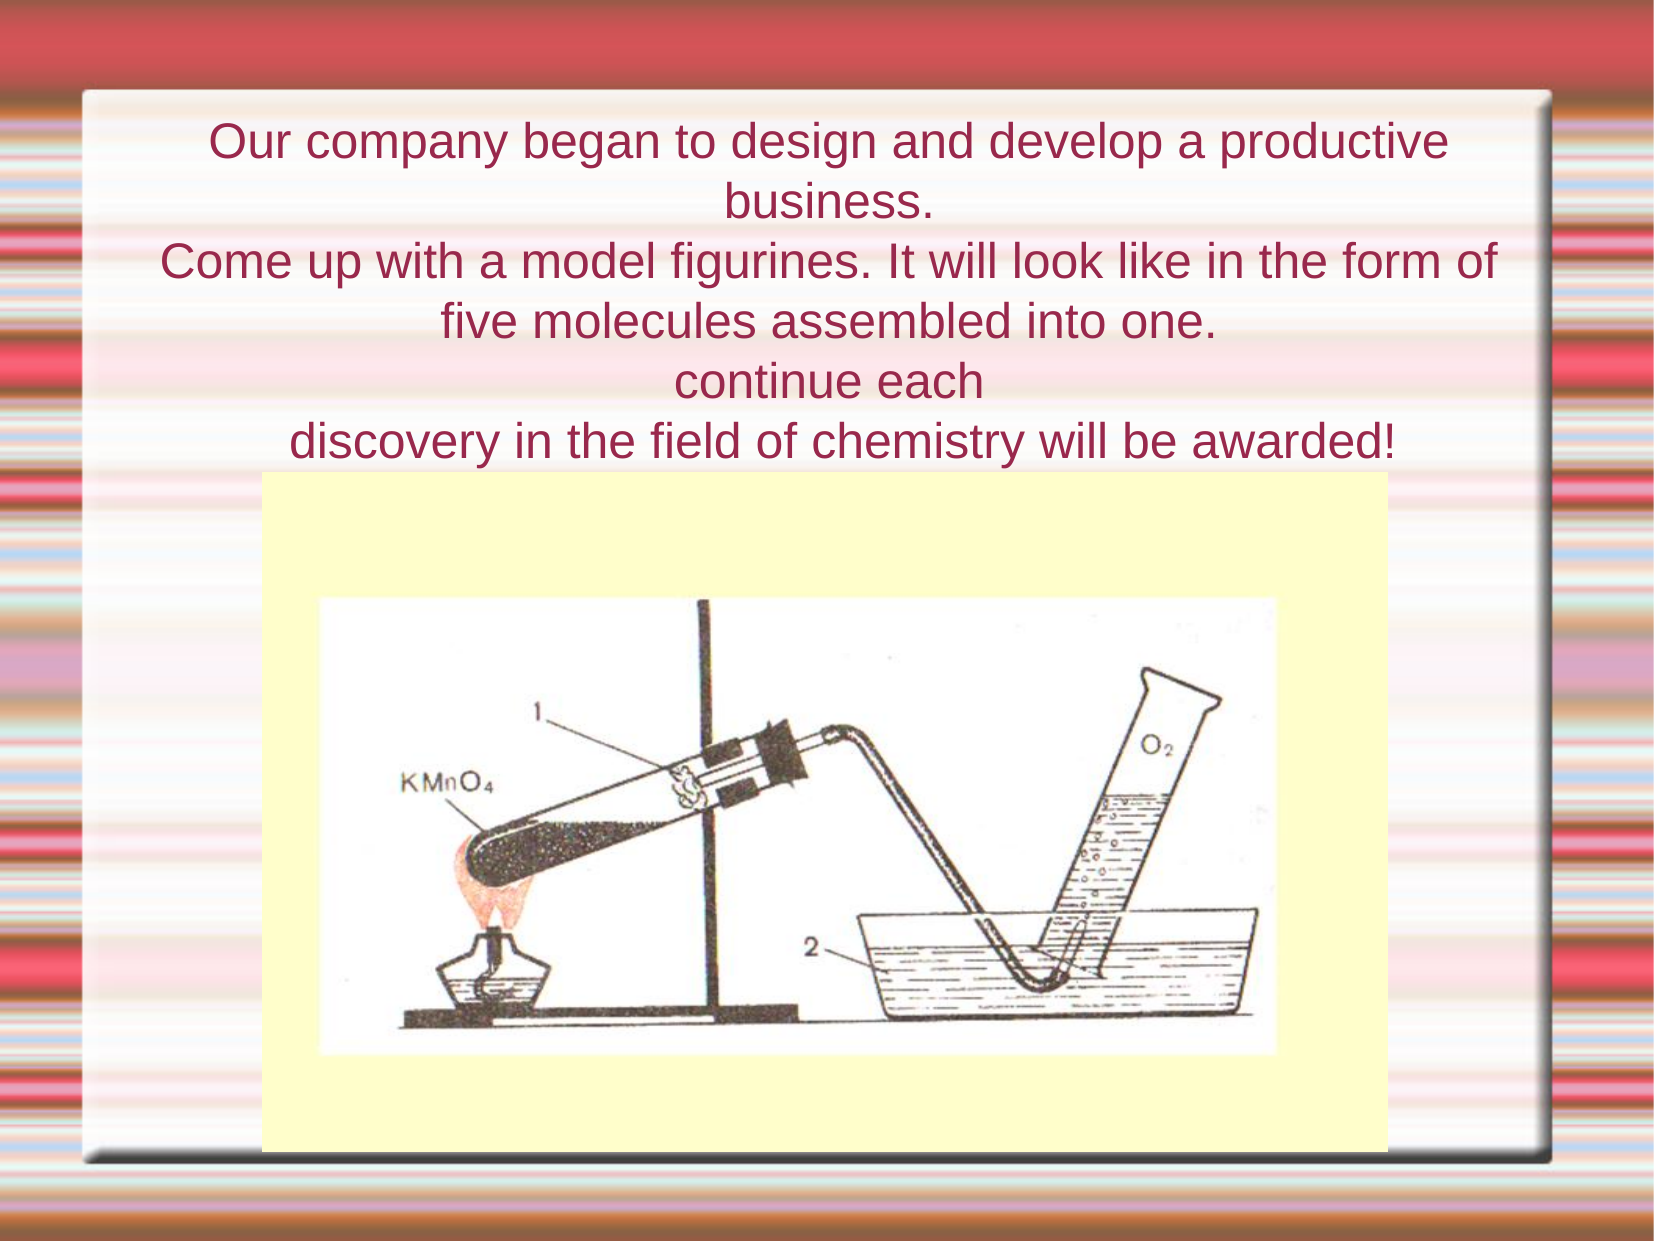

# Our company began to design and develop a productive business.
Come up with a model figurines. It will look like in the form of five molecules assembled into one.
continue each
 discovery in the field of chemistry will be awarded!